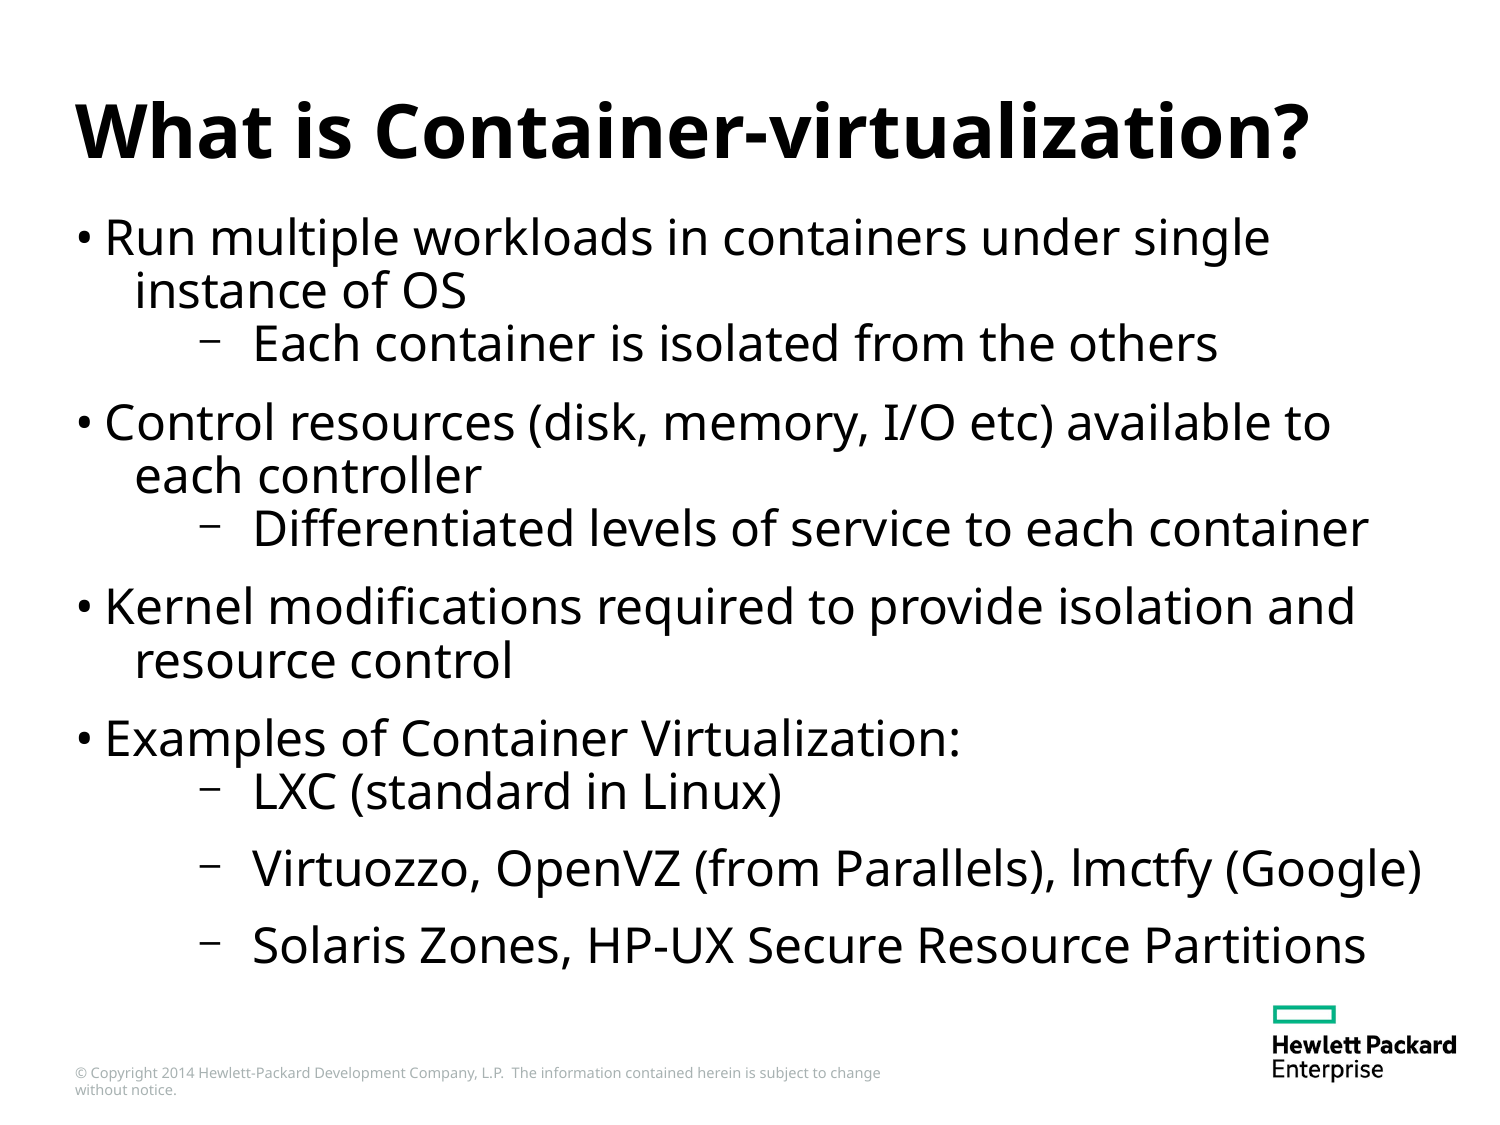

# What is Container-virtualization?
Run multiple workloads in containers under single instance of OS
Each container is isolated from the others
Control resources (disk, memory, I/O etc) available to each controller
Differentiated levels of service to each container
Kernel modifications required to provide isolation and resource control
Examples of Container Virtualization:
LXC (standard in Linux)
Virtuozzo, OpenVZ (from Parallels), lmctfy (Google)
Solaris Zones, HP-UX Secure Resource Partitions